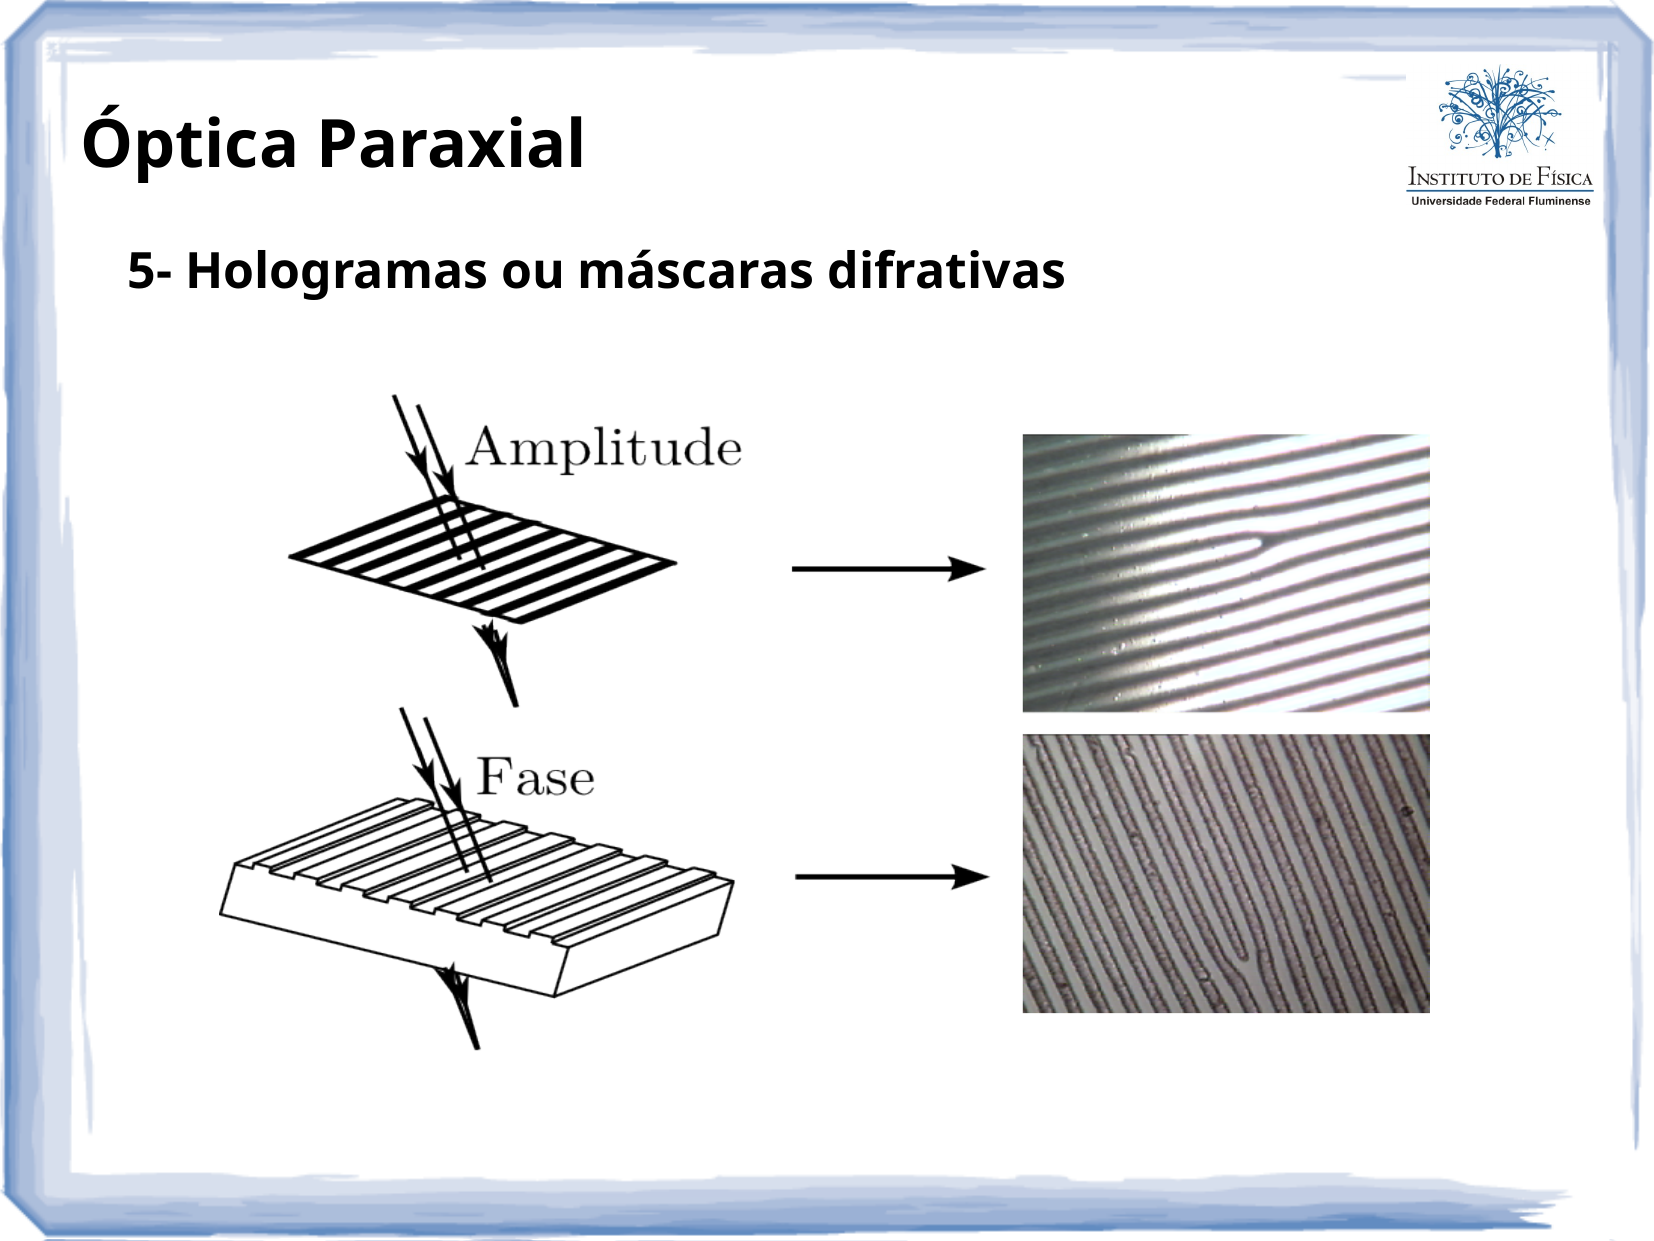

Óptica Paraxial
5- Hologramas ou máscaras difrativas